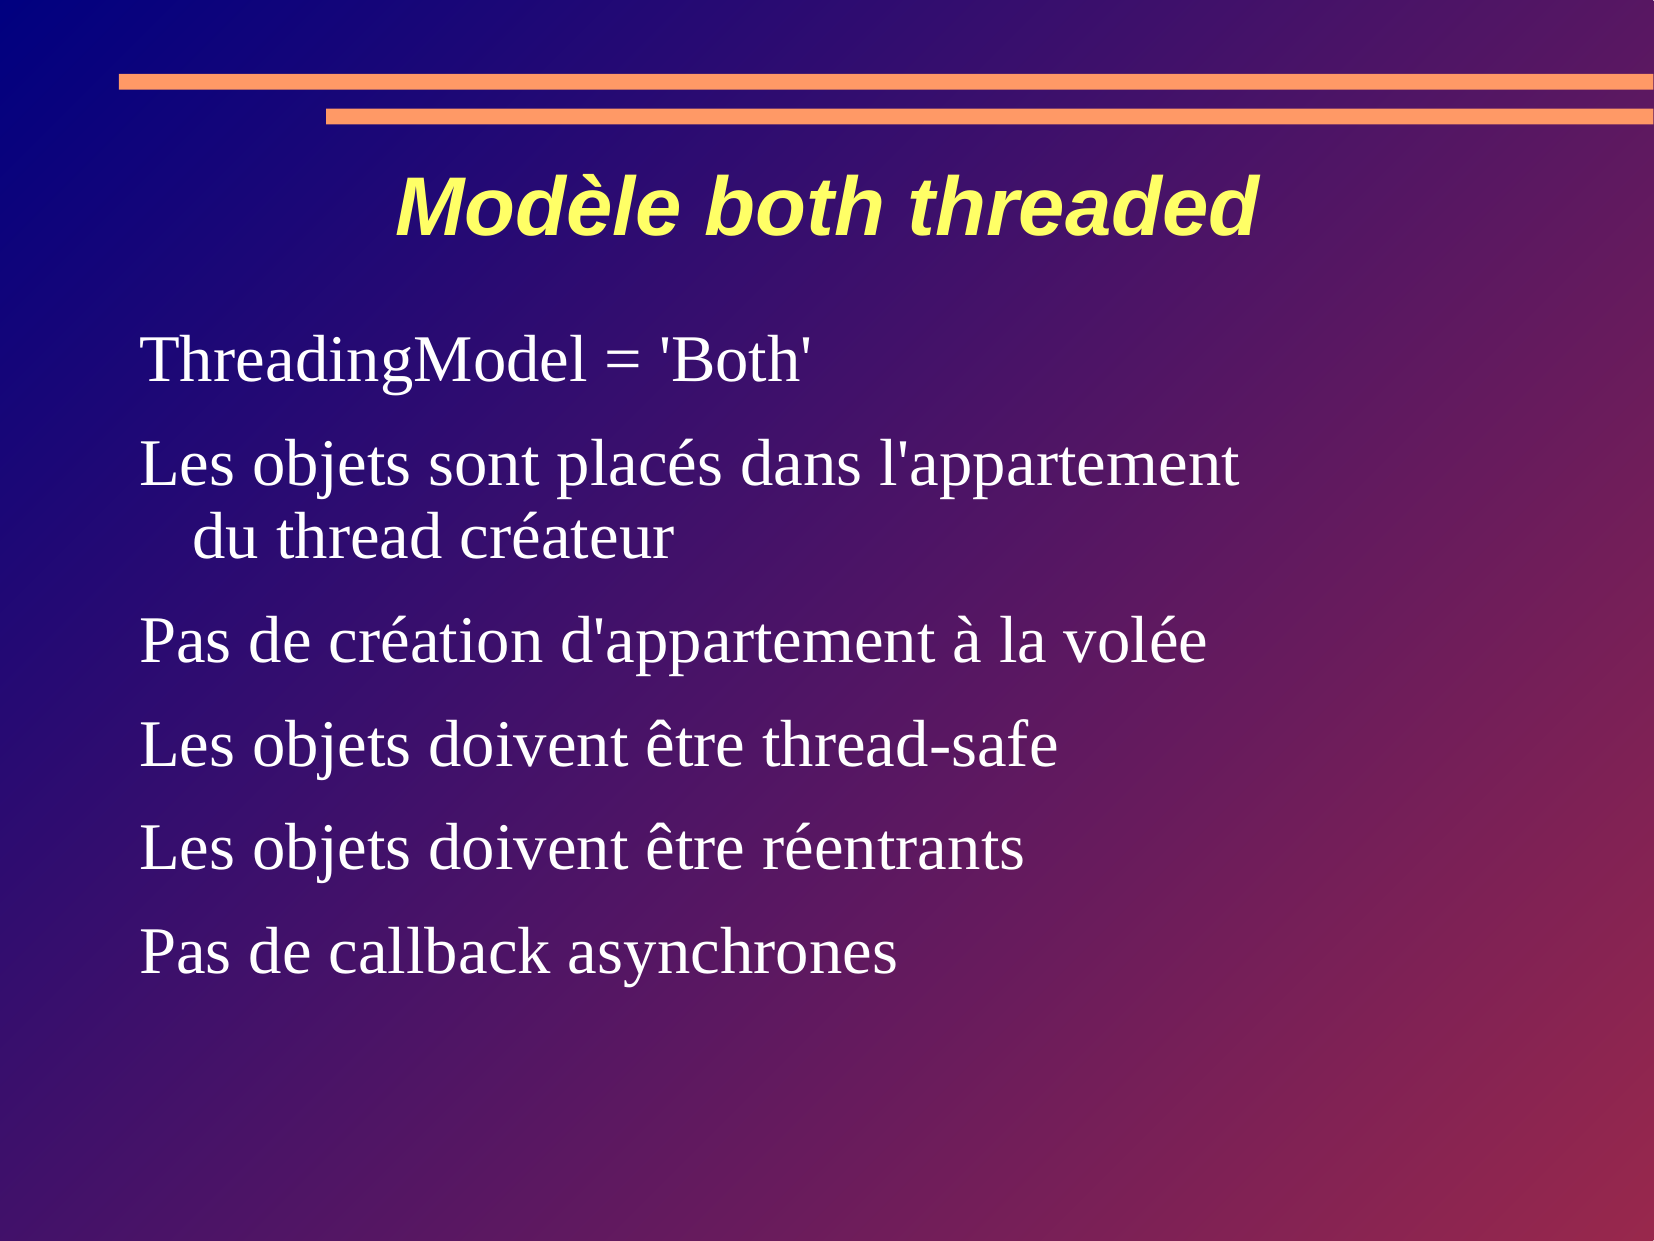

# Modèle both threaded
ThreadingModel = 'Both'
Les objets sont placés dans l'appartement
du thread créateur
Pas de création d'appartement à la volée
Les objets doivent être thread-safe
Les objets doivent être réentrants
Pas de callback asynchrones